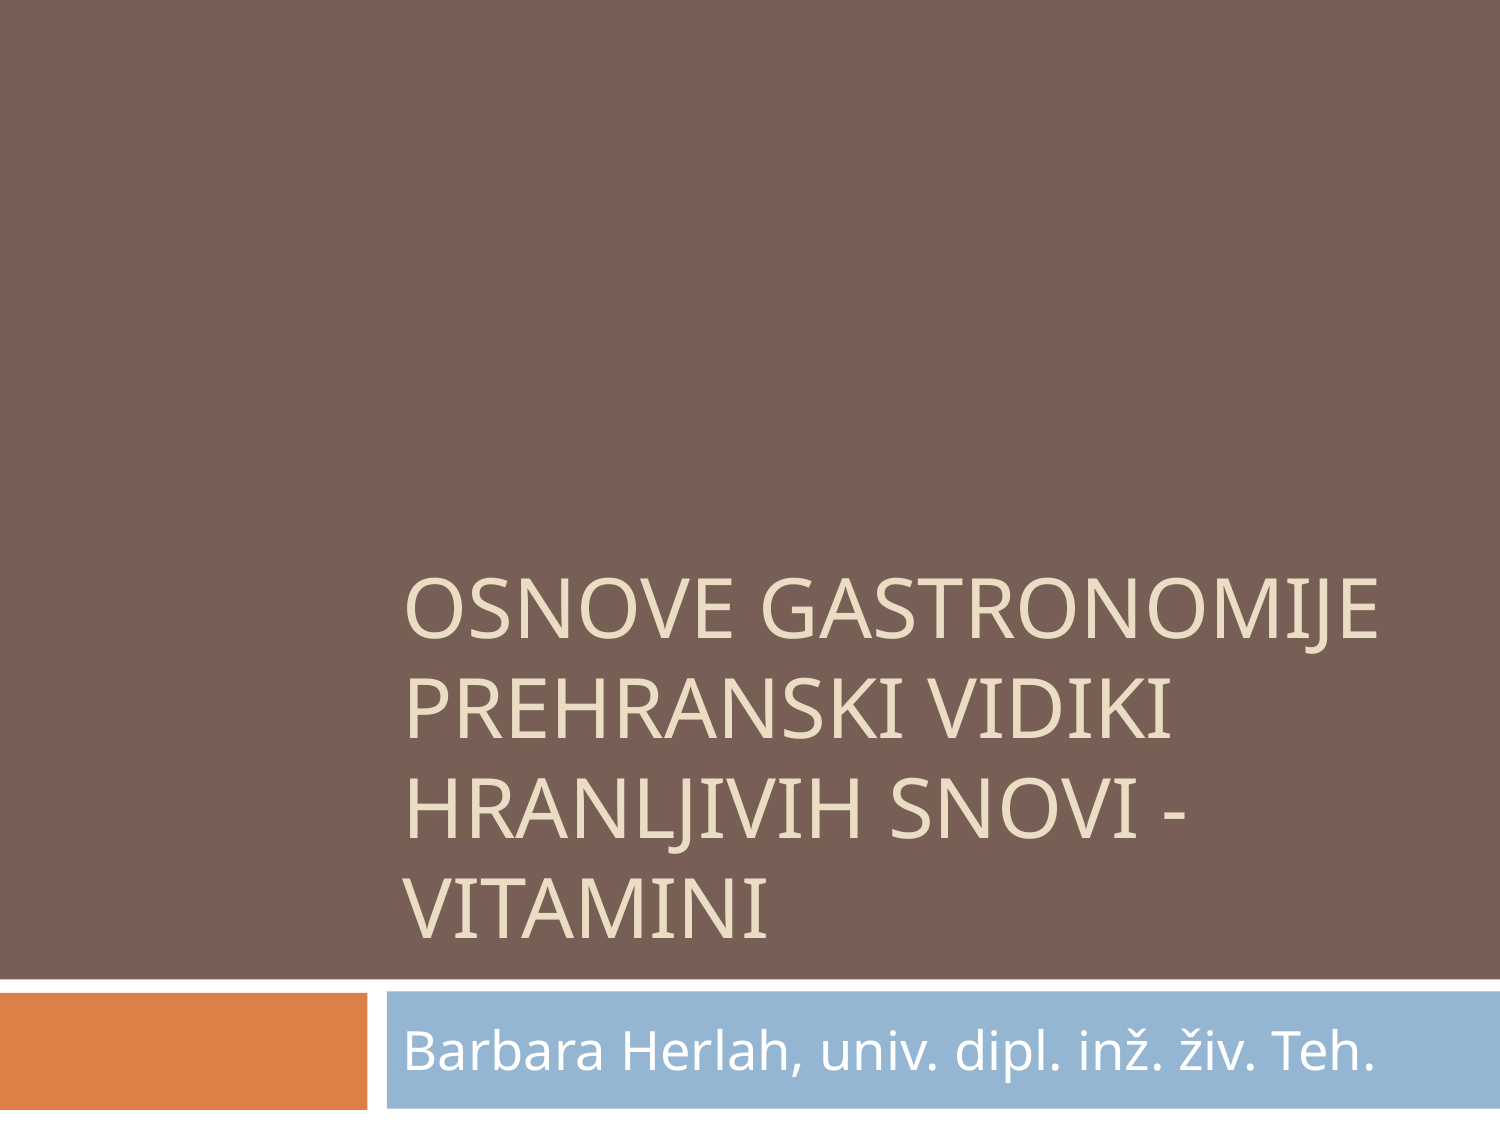

# OSNOVE GASTRONOMIJE PREHRANSKI VIDIKI HRANLJIVIH SNOVI - VITAMINI
Barbara Herlah, univ. dipl. inž. živ. Teh.